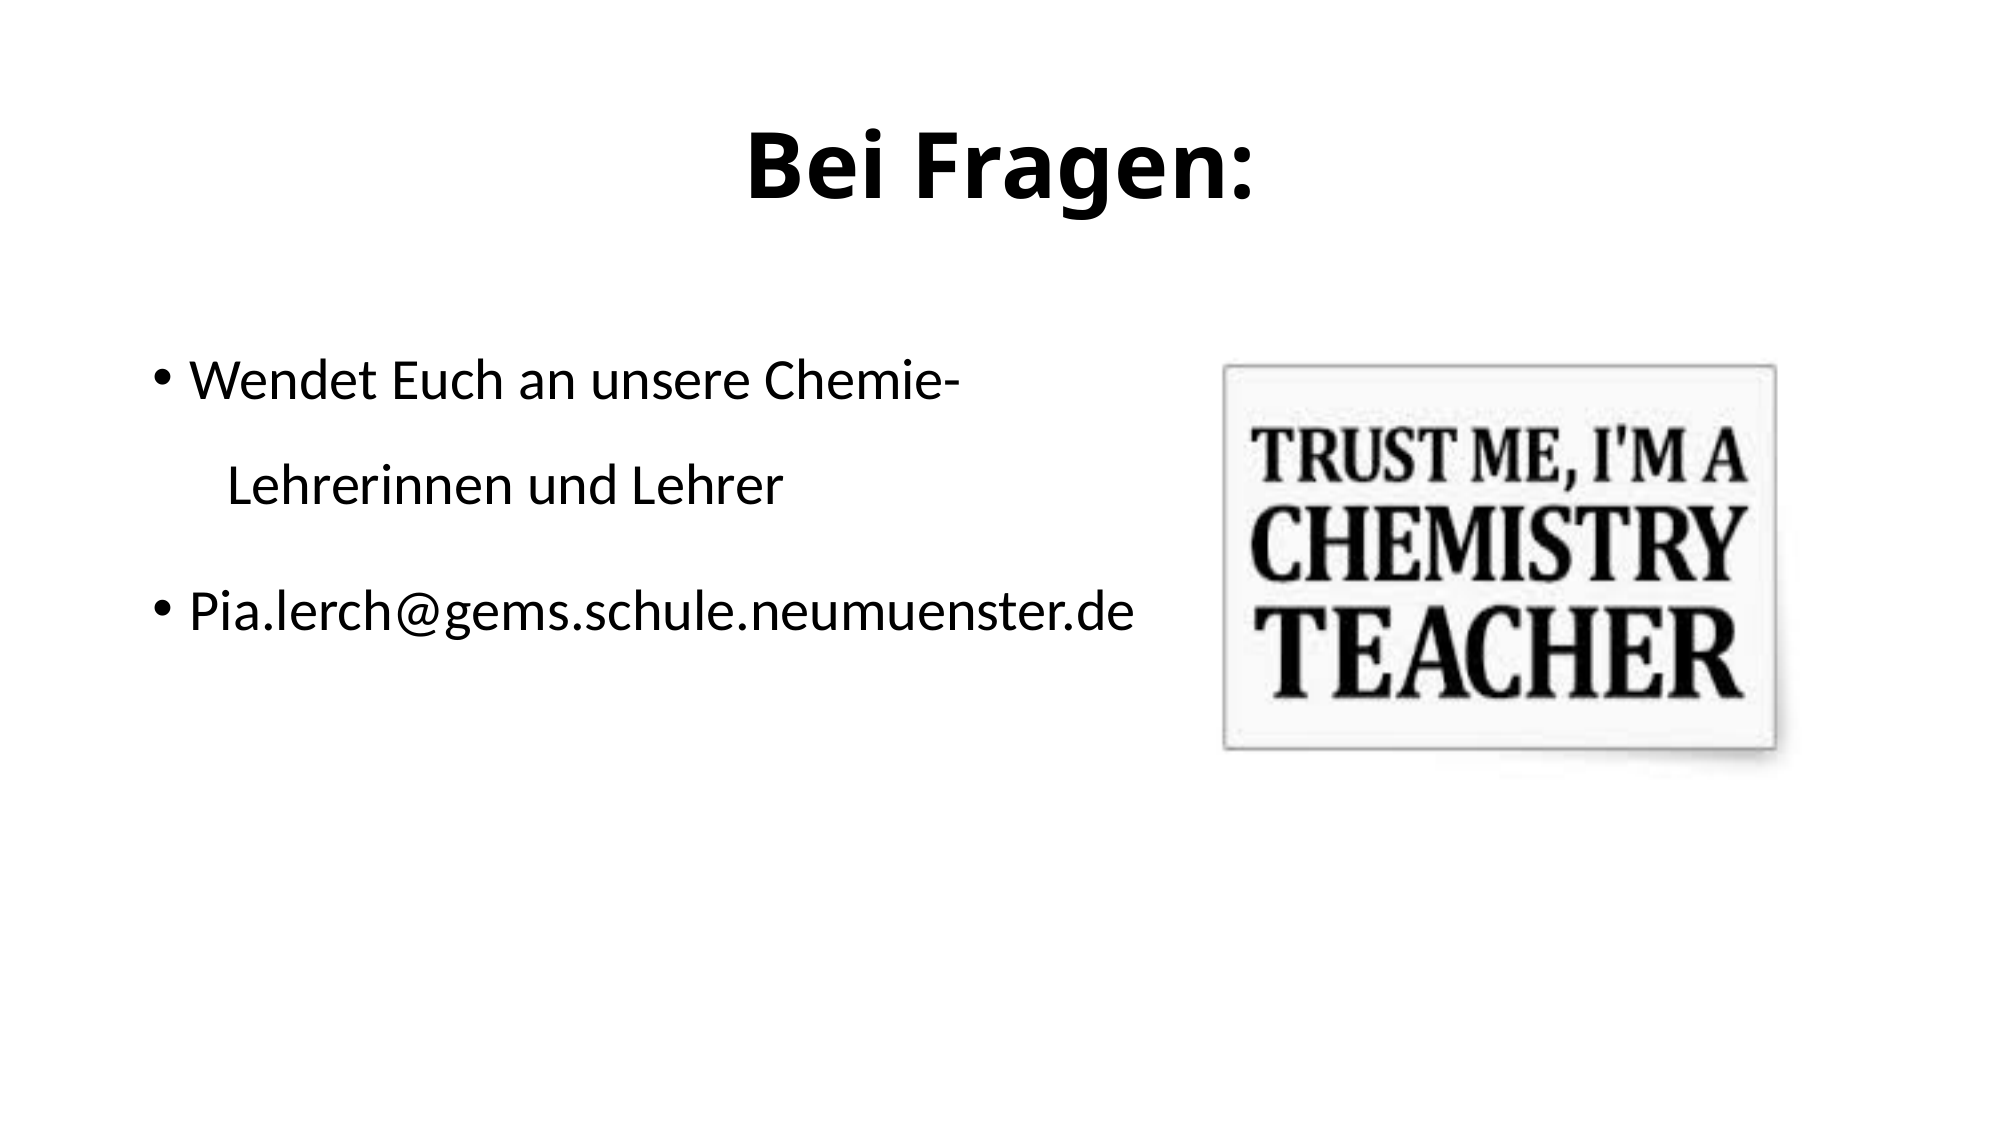

# Bei Fragen:
Wendet Euch an unsere Chemie-Lehrerinnen und Lehrer
Pia.lerch@gems.schule.neumuenster.de